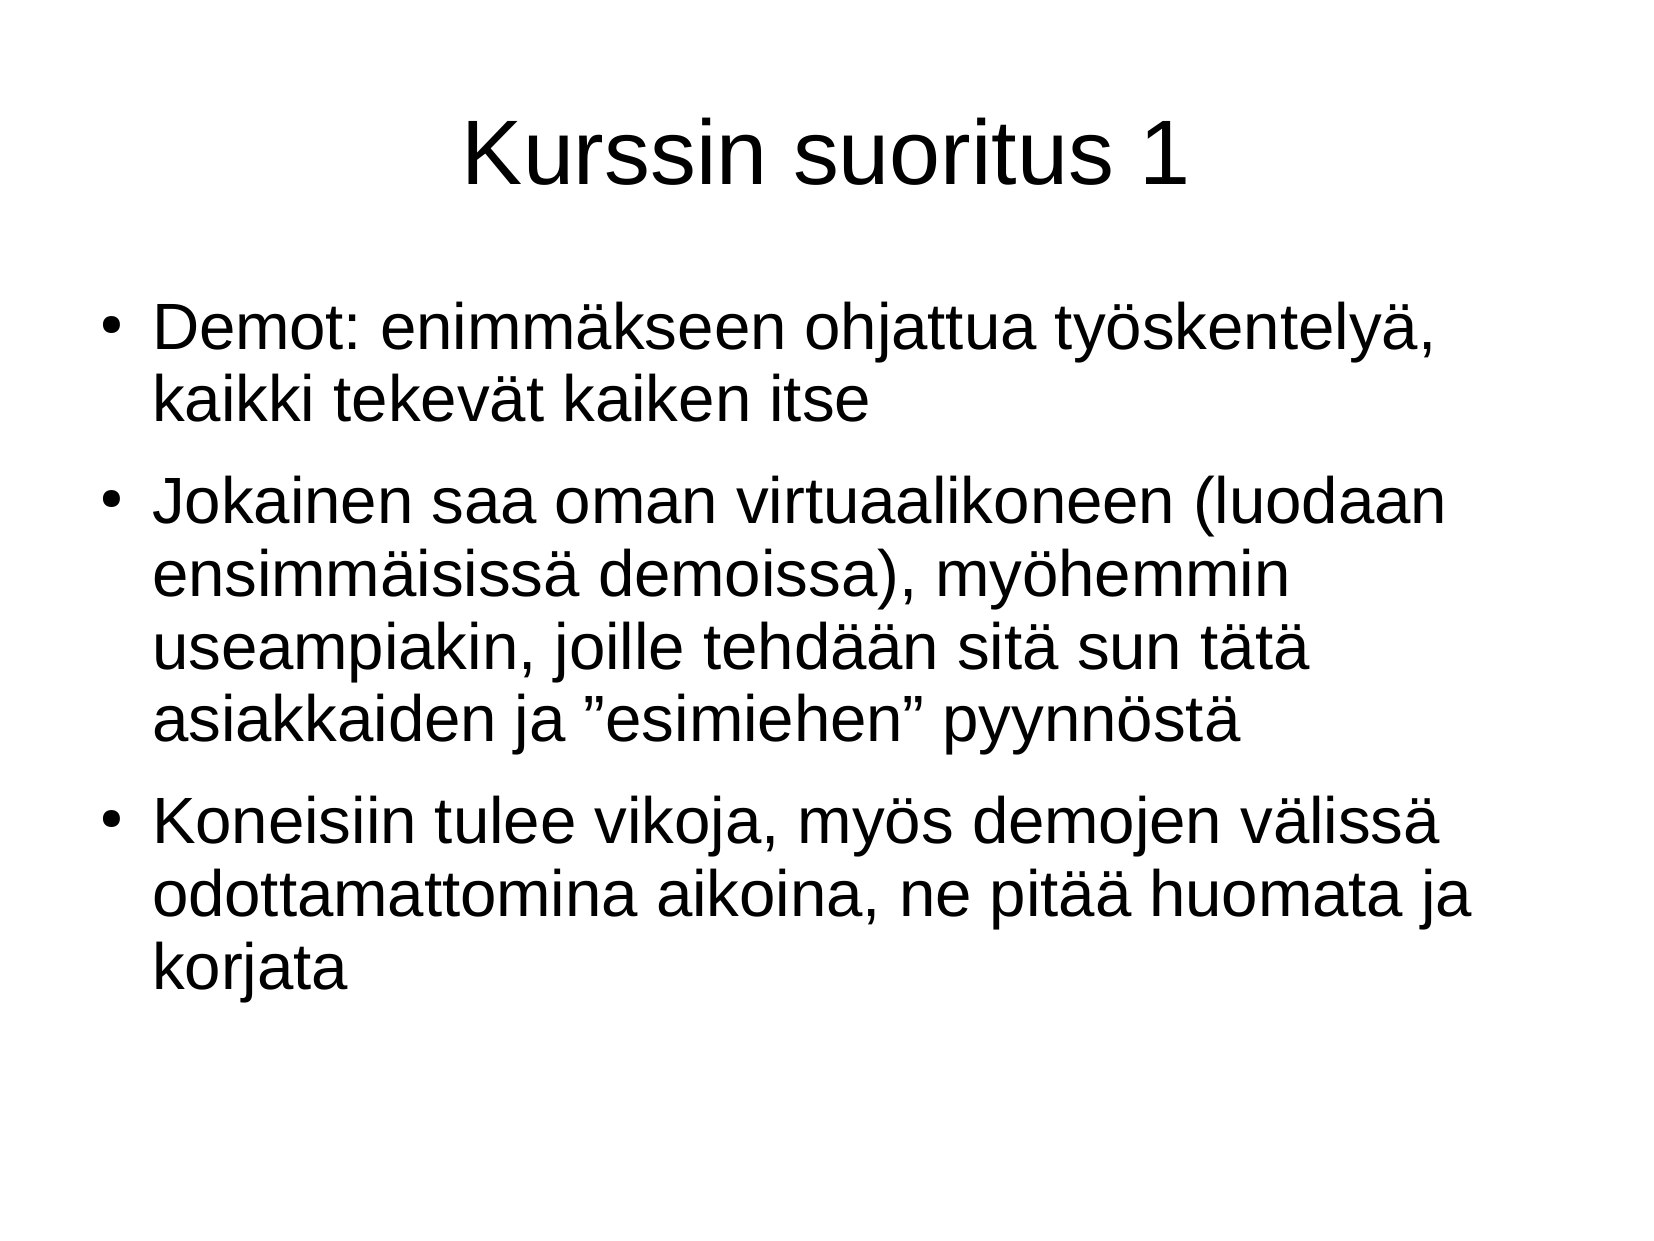

# Kurssin suoritus 1
Demot: enimmäkseen ohjattua työskentelyä, kaikki tekevät kaiken itse
Jokainen saa oman virtuaalikoneen (luodaan ensimmäisissä demoissa), myöhemmin useampiakin, joille tehdään sitä sun tätä asiakkaiden ja ”esimiehen” pyynnöstä
Koneisiin tulee vikoja, myös demojen välissä odottamattomina aikoina, ne pitää huomata ja korjata